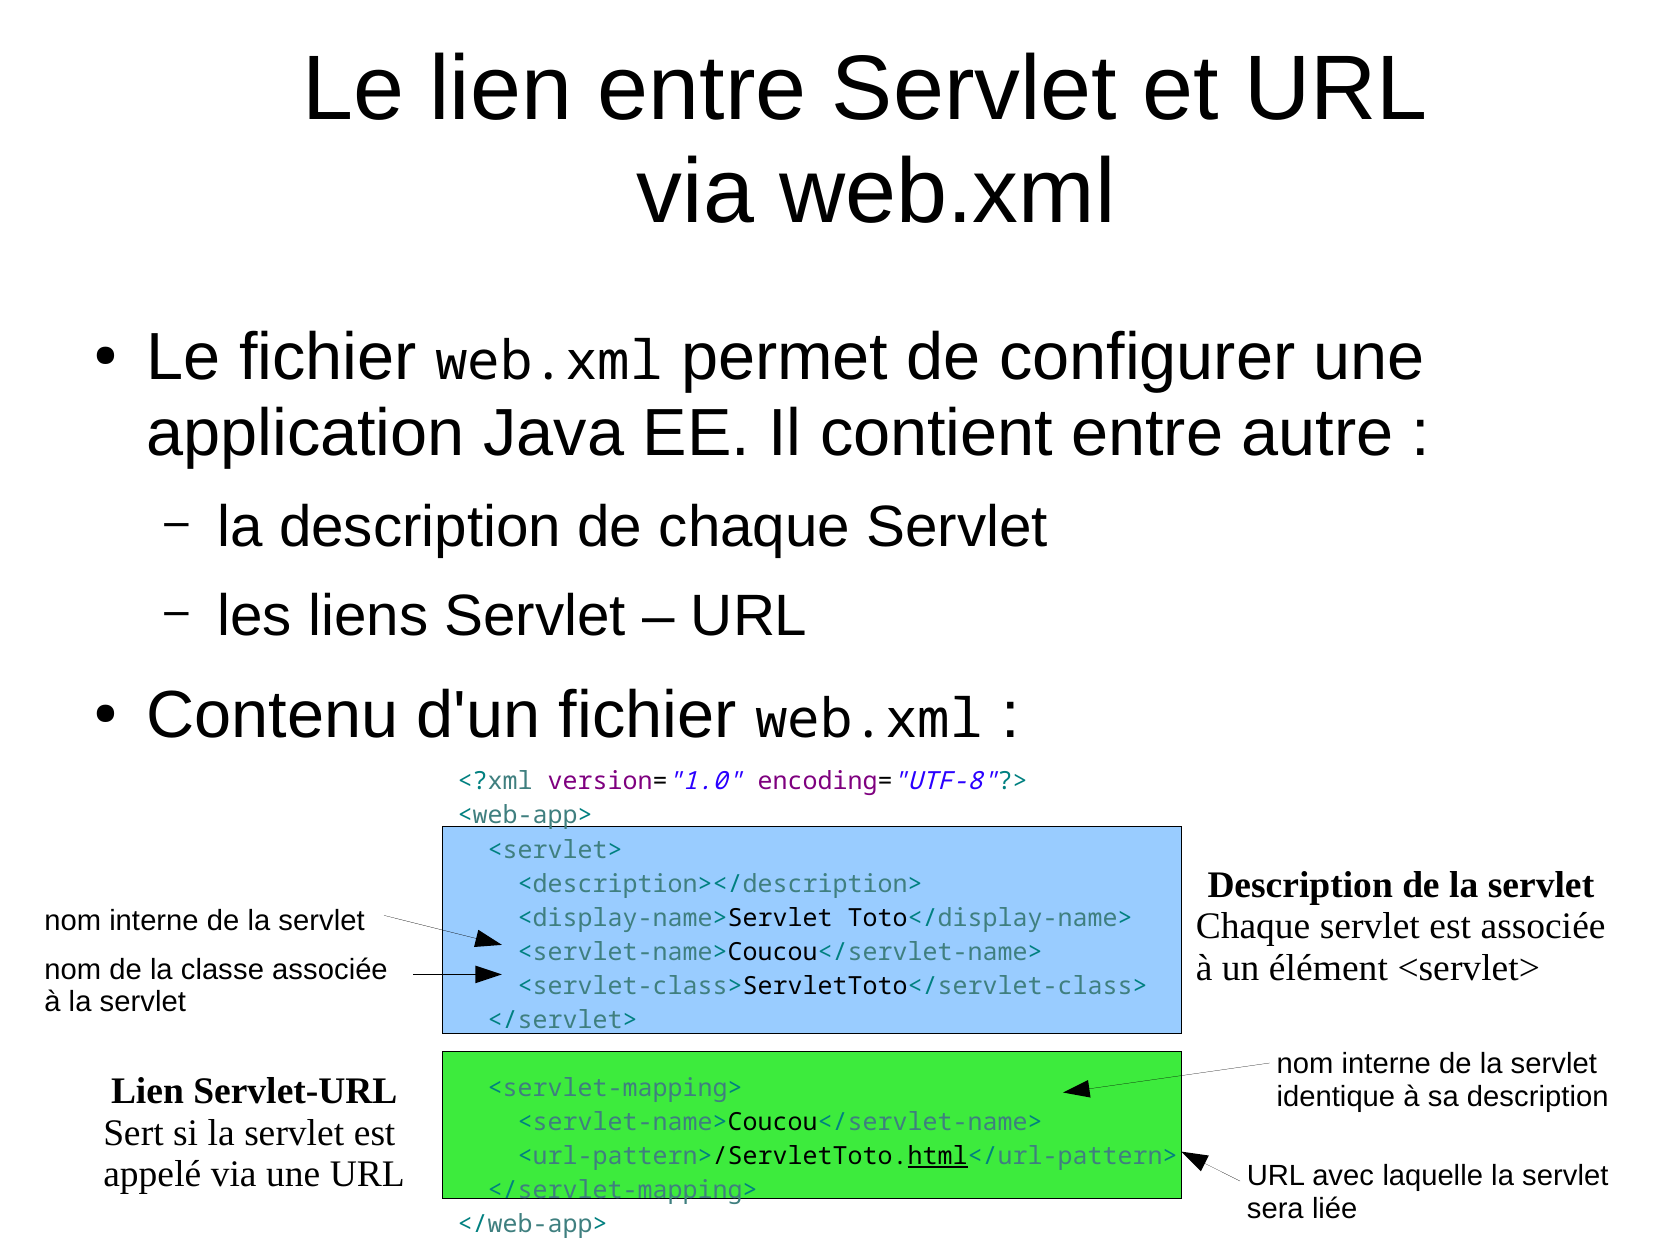

# Le lien entre Servlet et URL via web.xml
Le fichier web.xml permet de configurer une application Java EE. Il contient entre autre :
la description de chaque Servlet
les liens Servlet – URL
Contenu d'un fichier web.xml :
<?xml version="1.0" encoding="UTF-8"?>
<web-app>
 <servlet>
 <description></description>
 <display-name>Servlet Toto</display-name>
 <servlet-name>Coucou</servlet-name>
 <servlet-class>ServletToto</servlet-class>
 </servlet>
 <servlet-mapping>
 <servlet-name>Coucou</servlet-name>
 <url-pattern>/ServletToto.html</url-pattern>
 </servlet-mapping>
</web-app>
Description de la servlet
Chaque servlet est associée
à un élément <servlet>
nom interne de la servlet
nom de la classe associée
à la servlet
nom interne de la servlet
identique à sa description
Lien Servlet-URL
Sert si la servlet est
appelé via une URL
URL avec laquelle la servlet
sera liée